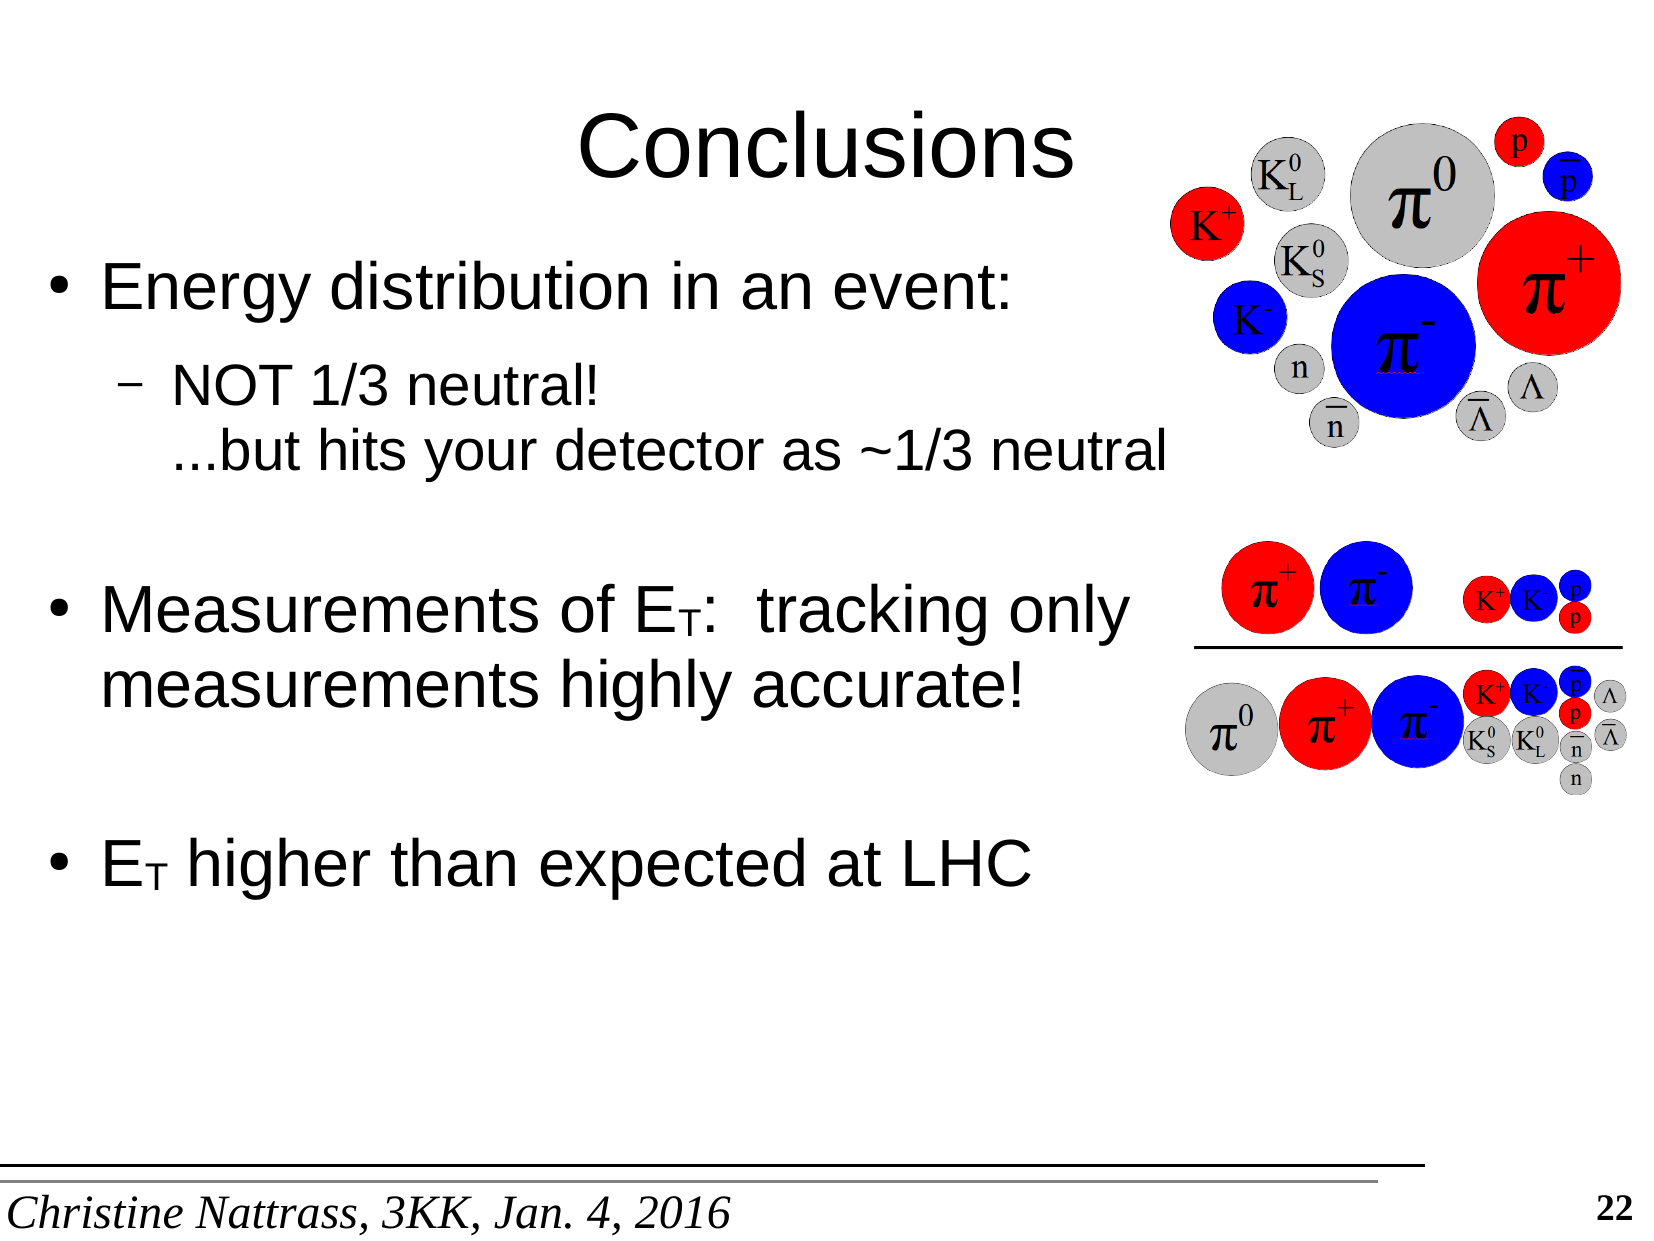

# Conclusions
Energy distribution in an event:
NOT 1/3 neutral!
...but hits your detector as ~1/3 neutral
Measurements of ET: tracking only measurements highly accurate!
ET higher than expected at LHC